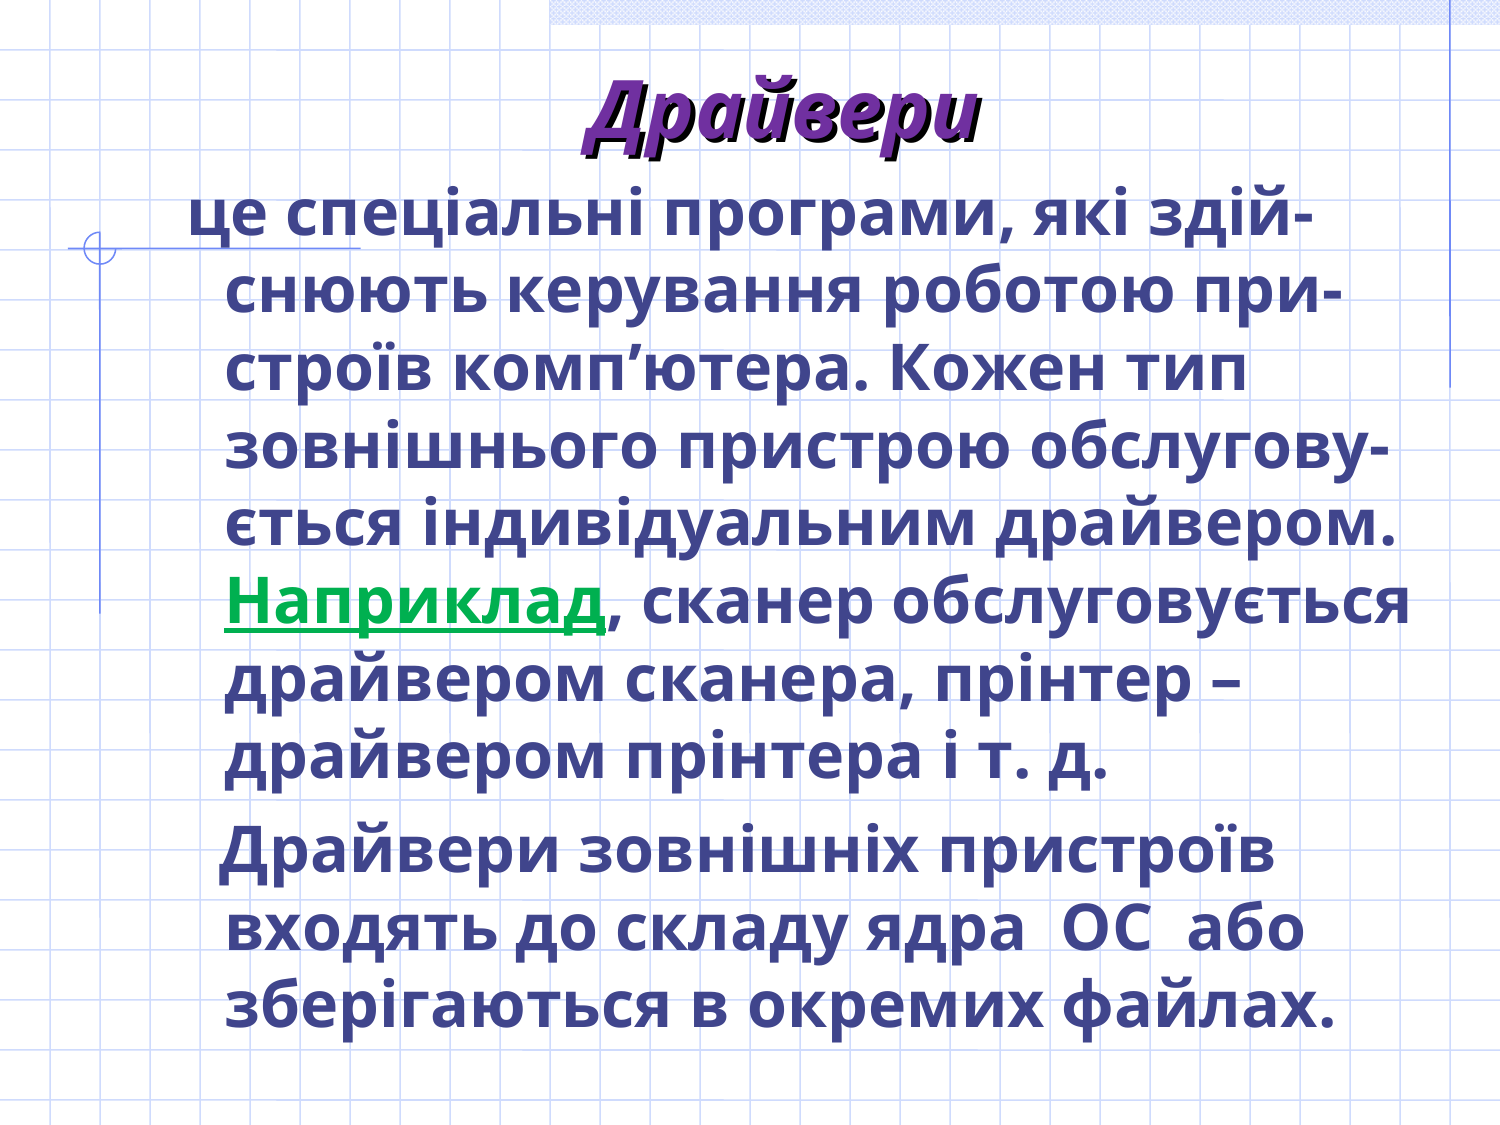

# Драйвери
 це спеціальні програми, які здій-снюють керування роботою при-строїв комп’ютера. Кожен тип зовнішнього пристрою обслугову-ється індивідуальним драйвером. Наприклад, сканер обслуговується драйвером сканера, прінтер – драйвером прінтера і т. д.
 Драйвери зовнішніх пристроїв входять до складу ядра ОС або зберігаються в окремих файлах.